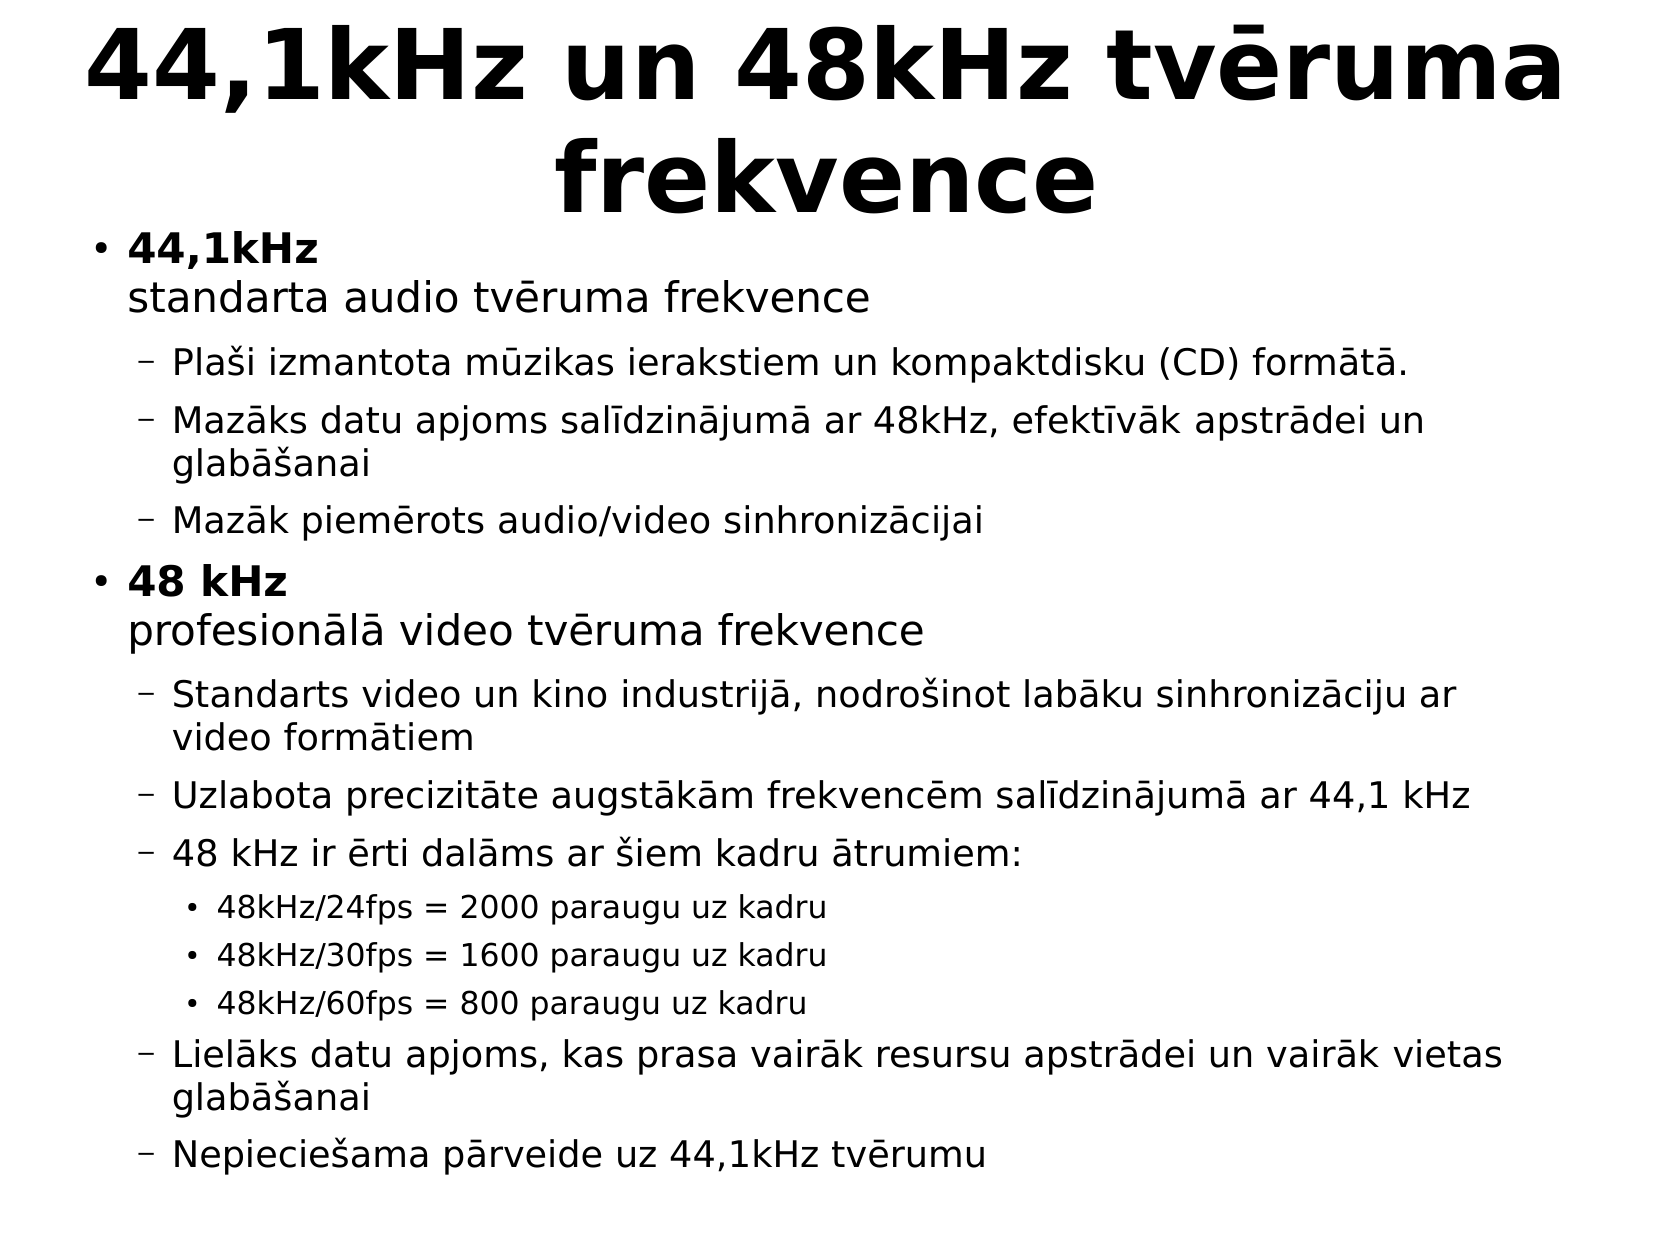

# 44,1kHz un 48kHz tvēruma frekvence
44,1kHz
standarta audio tvēruma frekvence
Plaši izmantota mūzikas ierakstiem un kompaktdisku (CD) formātā.
Mazāks datu apjoms salīdzinājumā ar 48kHz, efektīvāk apstrādei un glabāšanai
Mazāk piemērots audio/video sinhronizācijai
48 kHz
profesionālā video tvēruma frekvence
Standarts video un kino industrijā, nodrošinot labāku sinhronizāciju ar video formātiem
Uzlabota precizitāte augstākām frekvencēm salīdzinājumā ar 44,1 kHz
48 kHz ir ērti dalāms ar šiem kadru ātrumiem:
48kHz/24fps = 2000 paraugu uz kadru
48kHz/30fps = 1600 paraugu uz kadru
48kHz/60fps = 800 paraugu uz kadru
Lielāks datu apjoms, kas prasa vairāk resursu apstrādei un vairāk vietas glabāšanai
Nepieciešama pārveide uz 44,1kHz tvērumu